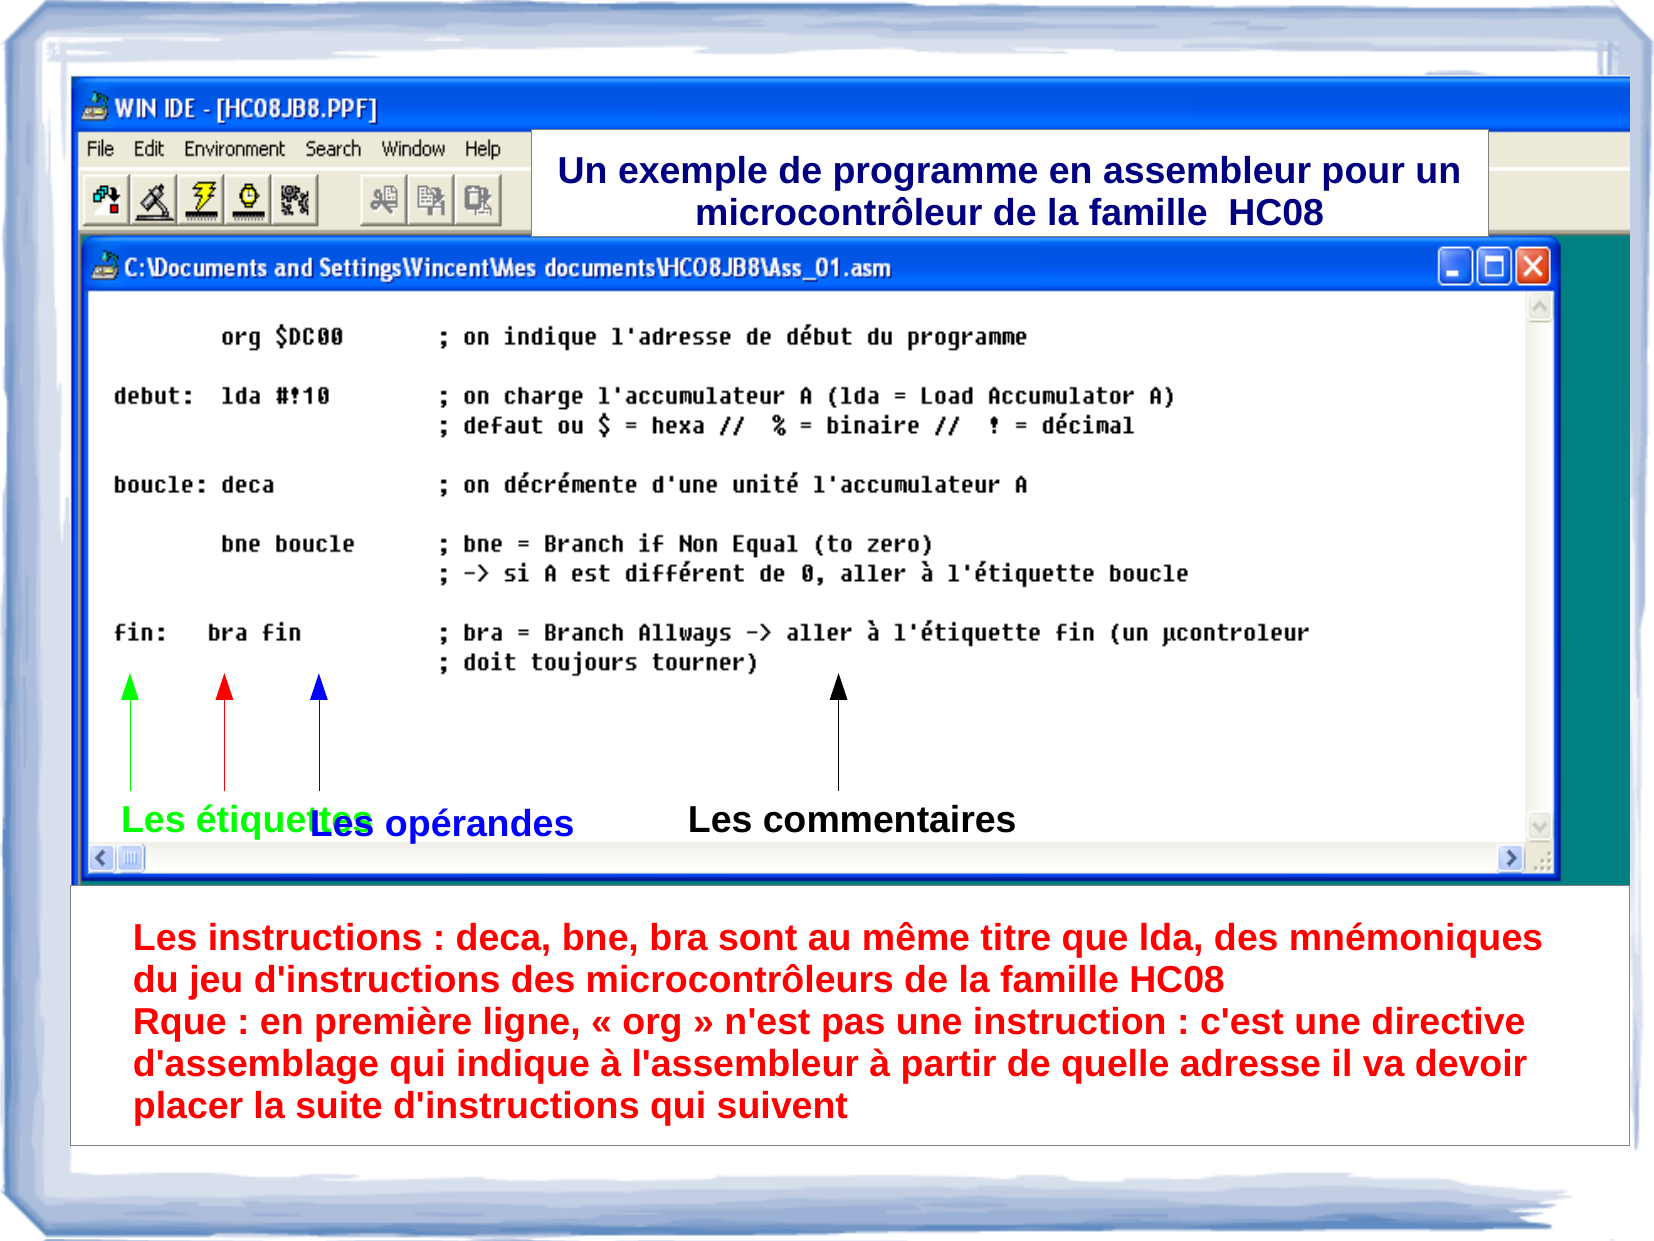

Un exemple de programme en assembleur pour un microcontrôleur de la famille HC08
Les étiquettes
Les commentaires
Les opérandes
Les instructions : deca, bne, bra sont au même titre que lda, des mnémoniques du jeu d'instructions des microcontrôleurs de la famille HC08
Rque : en première ligne, « org » n'est pas une instruction : c'est une directive d'assemblage qui indique à l'assembleur à partir de quelle adresse il va devoir placer la suite d'instructions qui suivent
16